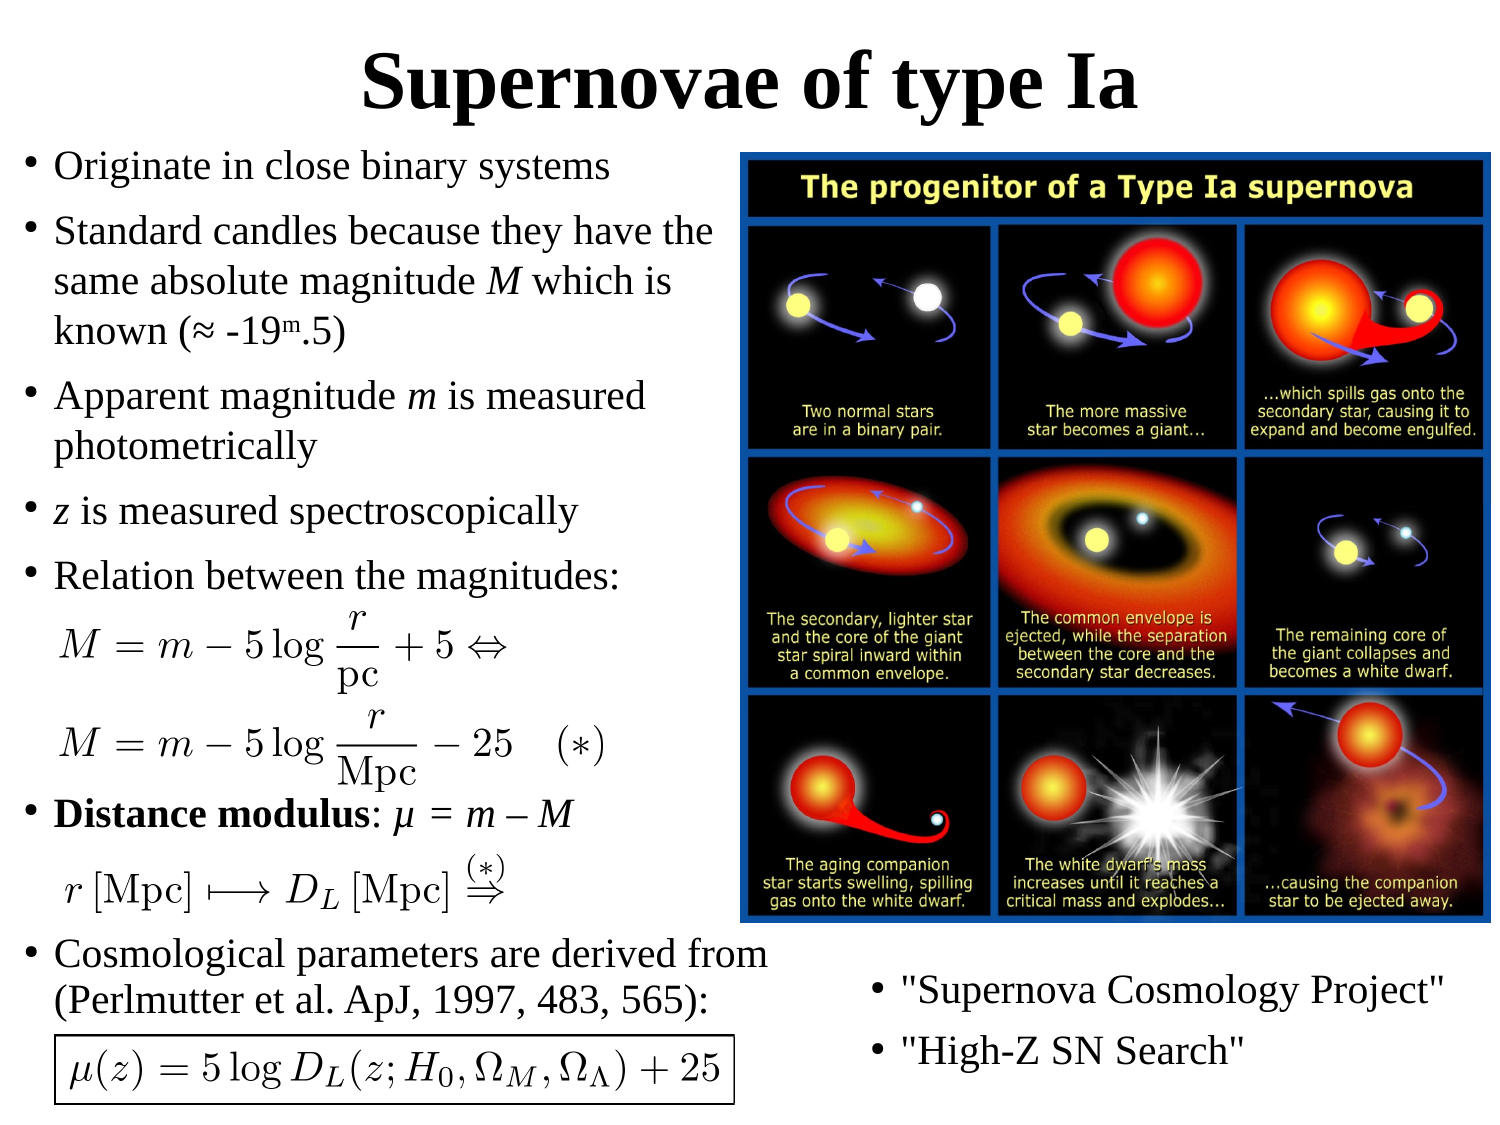

# Supernovae of type Ia
Originate in close binary systems
Standard candles because they have the same absolute magnitude M which is known (≈ -19m.5)
Apparent magnitude m is measured photometrically
z is measured spectroscopically
Relation between the magnitudes:
Distance modulus: µ = m – M
Cosmological parameters are derived from (Perlmutter et al. ApJ, 1997, 483, 565):
"Supernova Cosmology Project"
"High-Z SN Search"